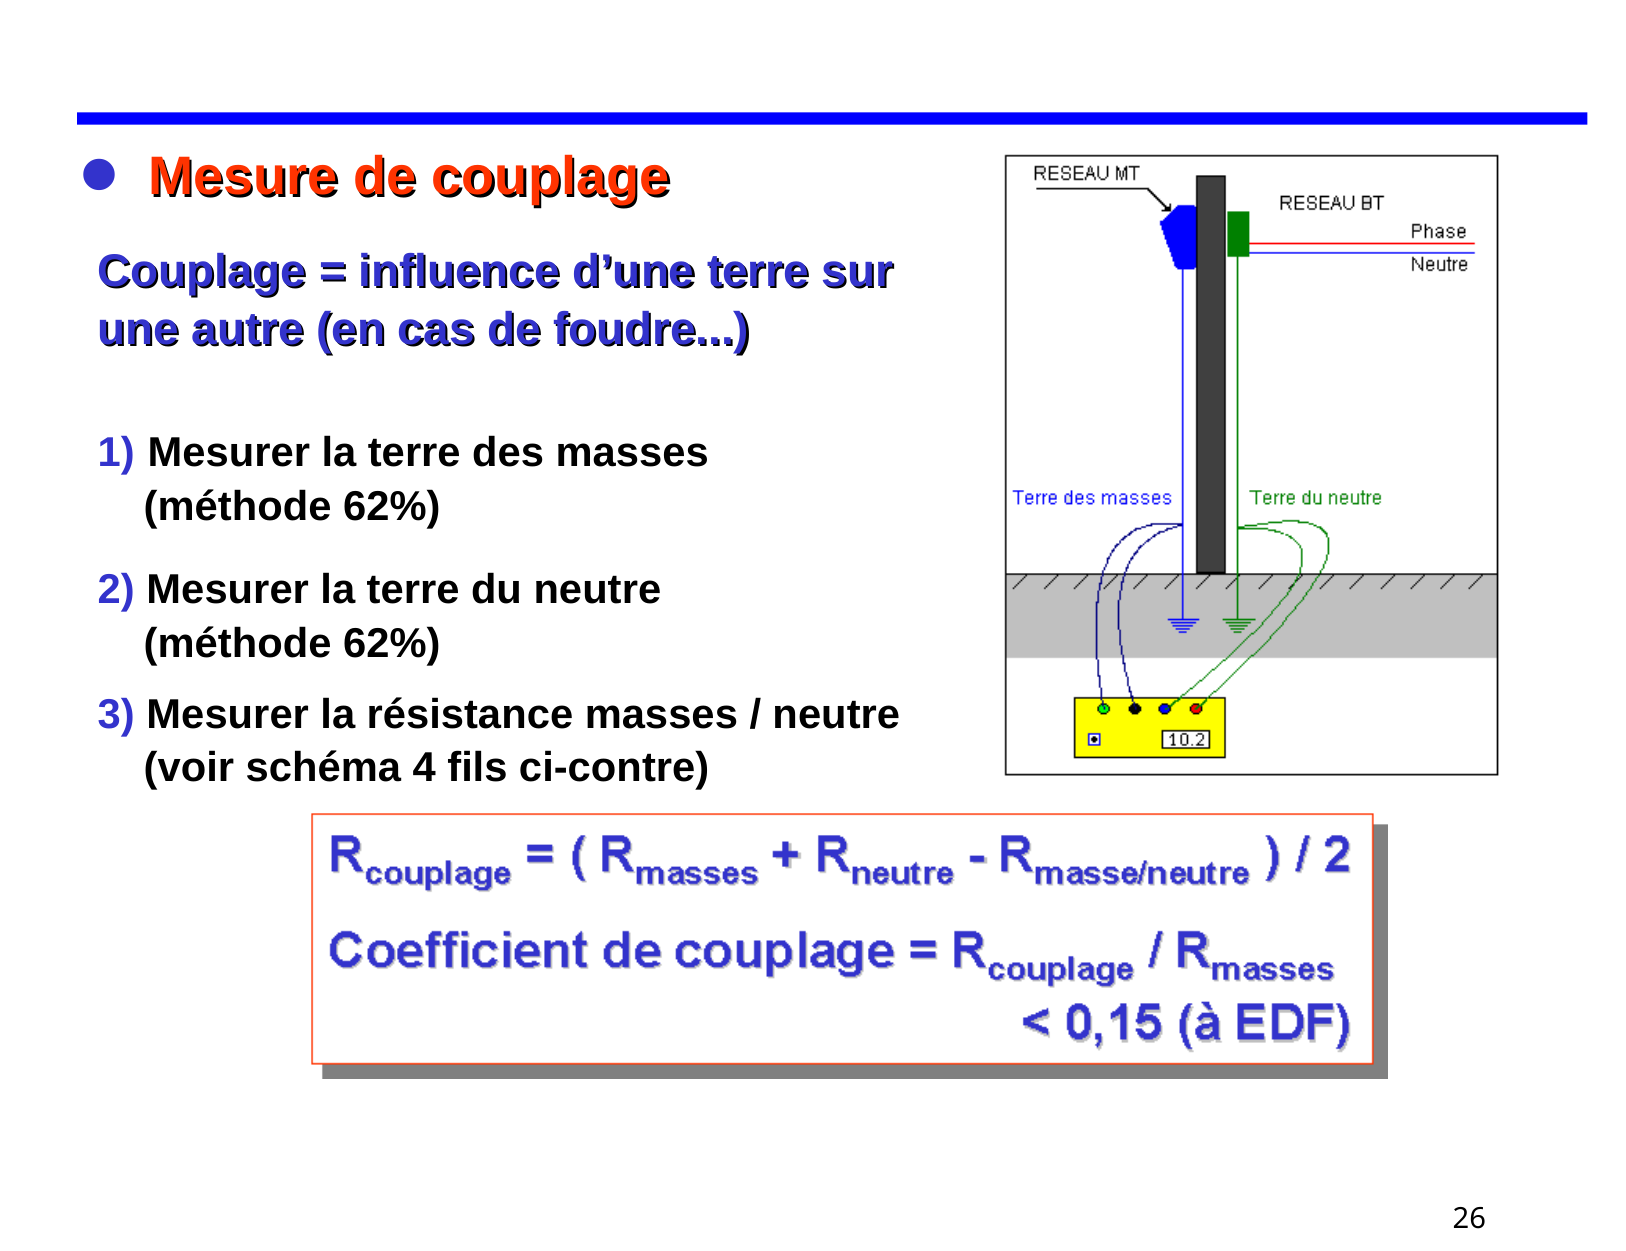

 Mesure de couplage
Couplage = influence d’une terre sur une autre (en cas de foudre...)‏
1) Mesurer la terre des masses
 (méthode 62%)‏
2) Mesurer la terre du neutre
 (méthode 62%)‏
3) Mesurer la résistance masses / neutre
 (voir schéma 4 fils ci-contre)‏